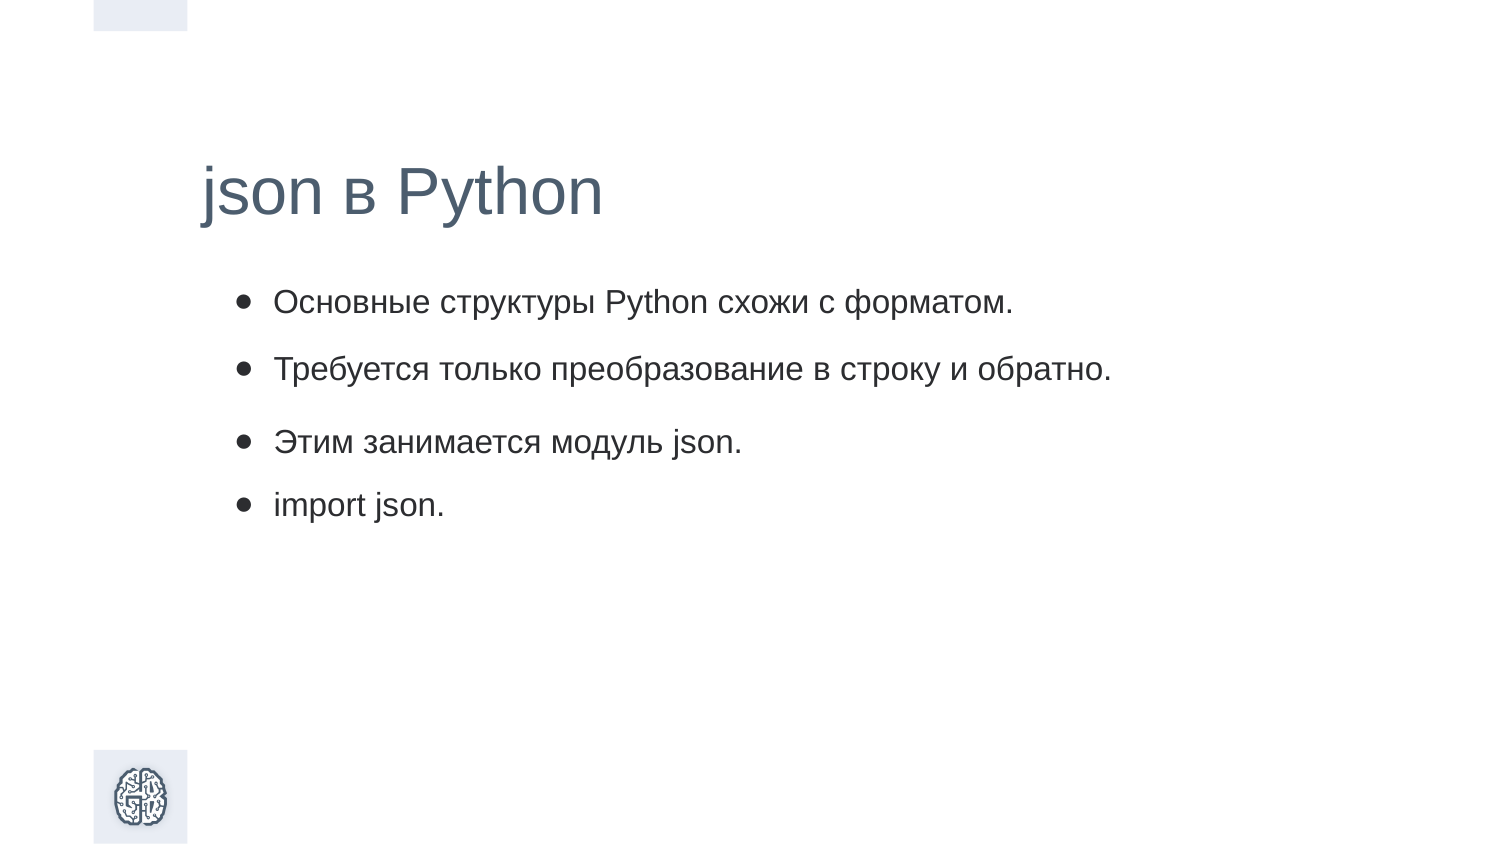

json в Python
Основные структуры Python схожи с форматом.
Требуется только преобразование в строку и обратно.
Этим занимается модуль json.
import json.